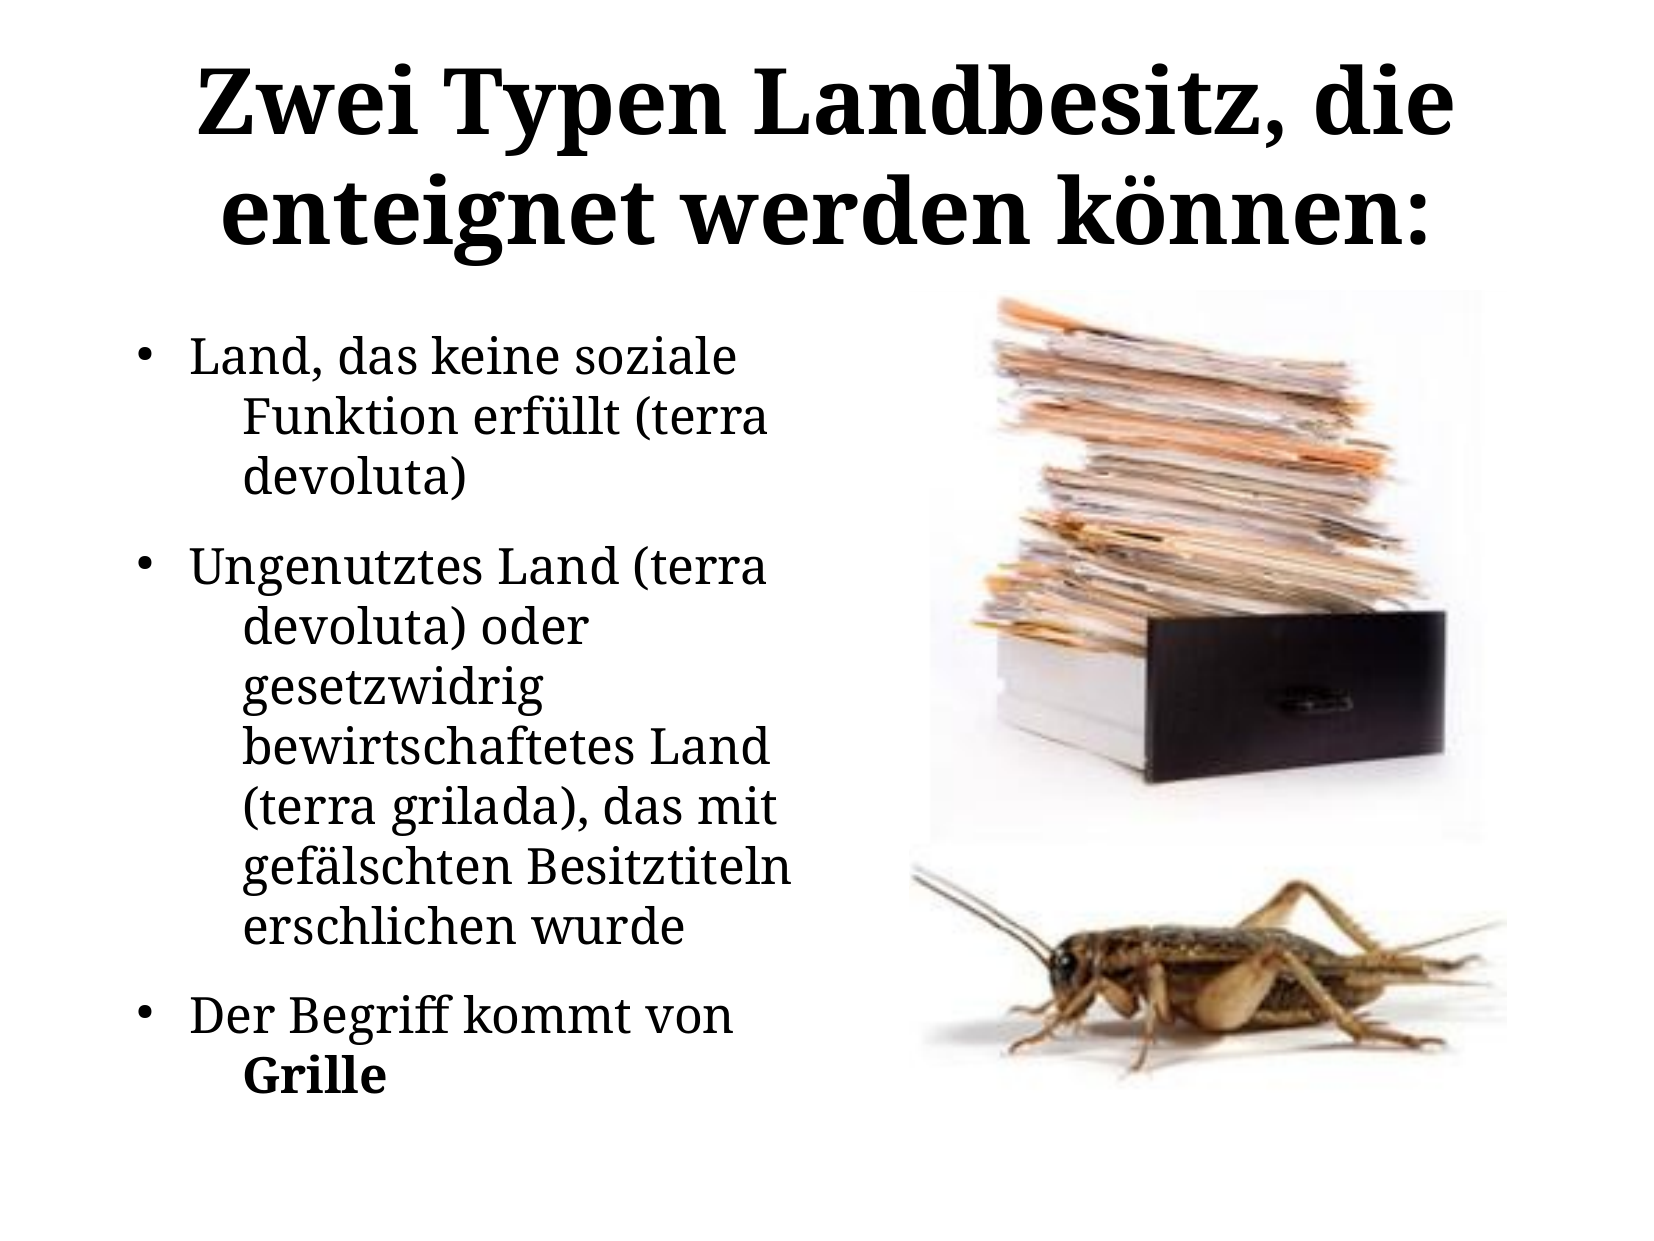

# Zwei Typen Landbesitz, die enteignet werden können:
Land, das keine soziale Funktion erfüllt (terra devoluta)
Ungenutztes Land (terra devoluta) oder gesetzwidrig bewirtschaftetes Land (terra grilada), das mit gefälschten Besitztiteln erschlichen wurde
Der Begriff kommt von Grille